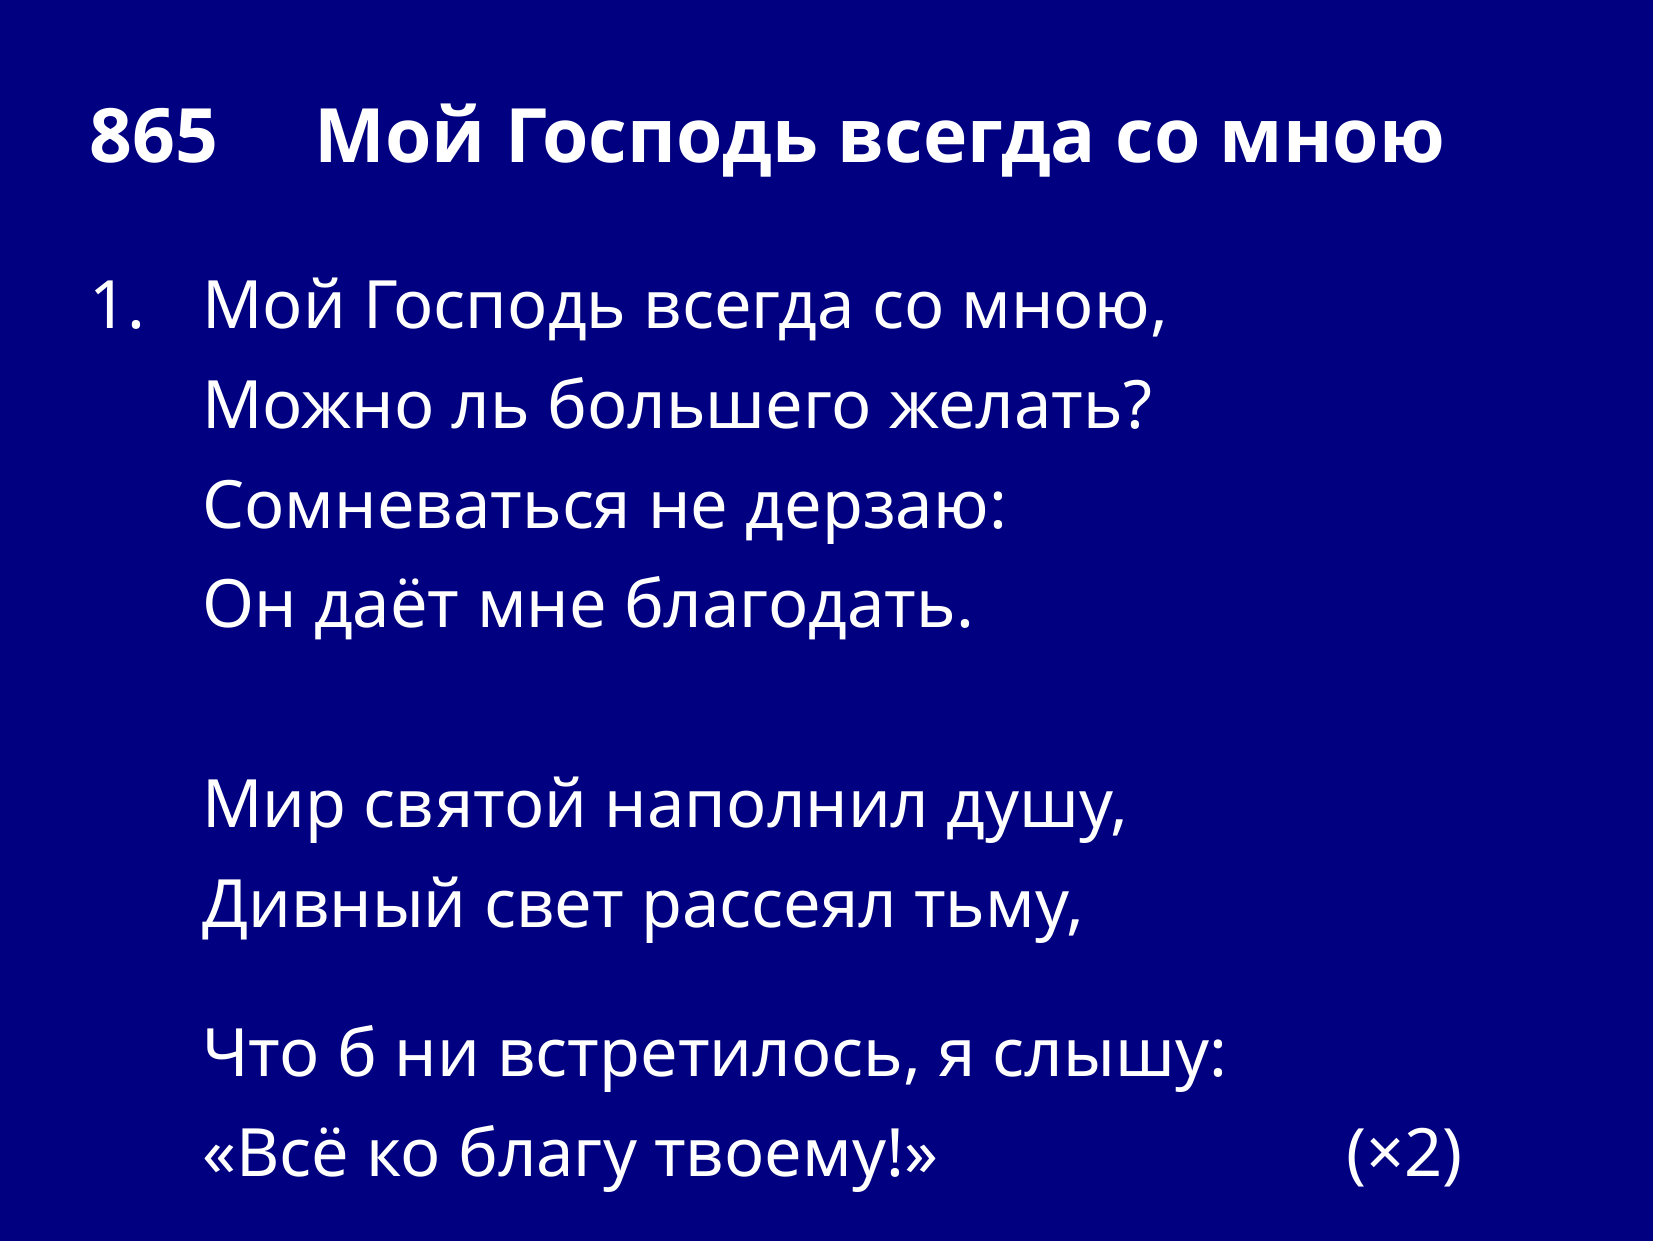

865	Мой Господь всегда со мною
1.	Мой Господь всегда со мною,
	Можно ль большего желать?
	Сомневаться не дерзаю:
	Он даёт мне благодать.
	Мир святой наполнил душу,
	Дивный свет рассеял тьму,
	Что б ни встретилось, я слышу:
	«Всё ко благу твоему!»	(×2)